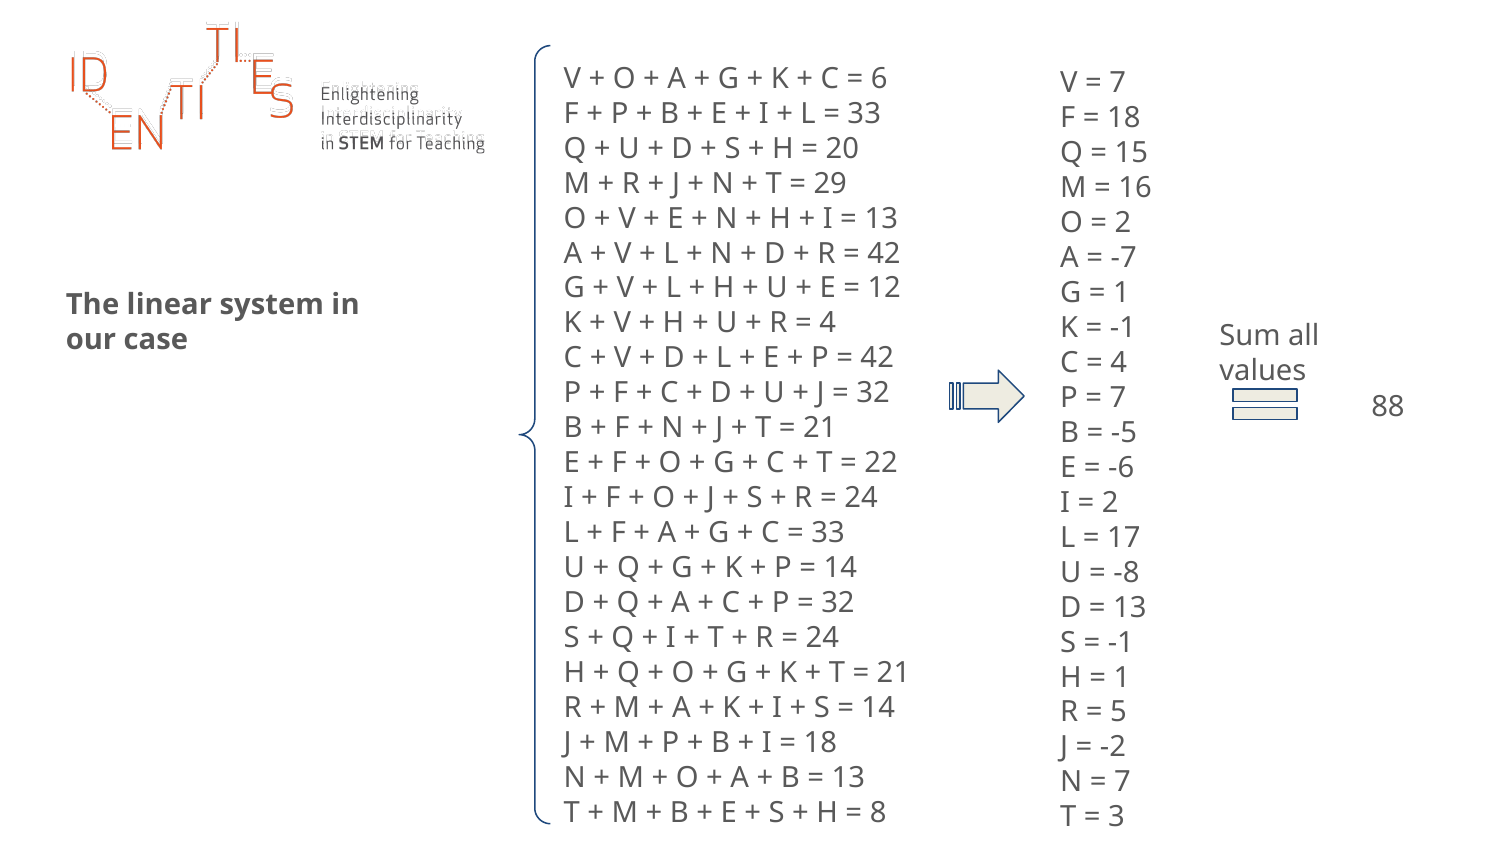

V + O + A + G + K + C = 6
F + P + B + E + I + L = 33
Q + U + D + S + H = 20
M + R + J + N + T = 29
O + V + E + N + H + I = 13
A + V + L + N + D + R = 42
G + V + L + H + U + E = 12
K + V + H + U + R = 4
C + V + D + L + E + P = 42
P + F + C + D + U + J = 32
B + F + N + J + T = 21
E + F + O + G + C + T = 22
I + F + O + J + S + R = 24
L + F + A + G + C = 33
U + Q + G + K + P = 14
D + Q + A + C + P = 32
S + Q + I + T + R = 24
H + Q + O + G + K + T = 21
R + M + A + K + I + S = 14
J + M + P + B + I = 18
N + M + O + A + B = 13
T + M + B + E + S + H = 8
V = 7
F = 18
Q = 15
M = 16
O = 2
A = -7
G = 1
K = -1
C = 4
P = 7
B = -5
E = -6
I = 2
L = 17
U = -8
D = 13
S = -1
H = 1
R = 5
J = -2
N = 7
T = 3
The linear system in our case
Sum all values
88